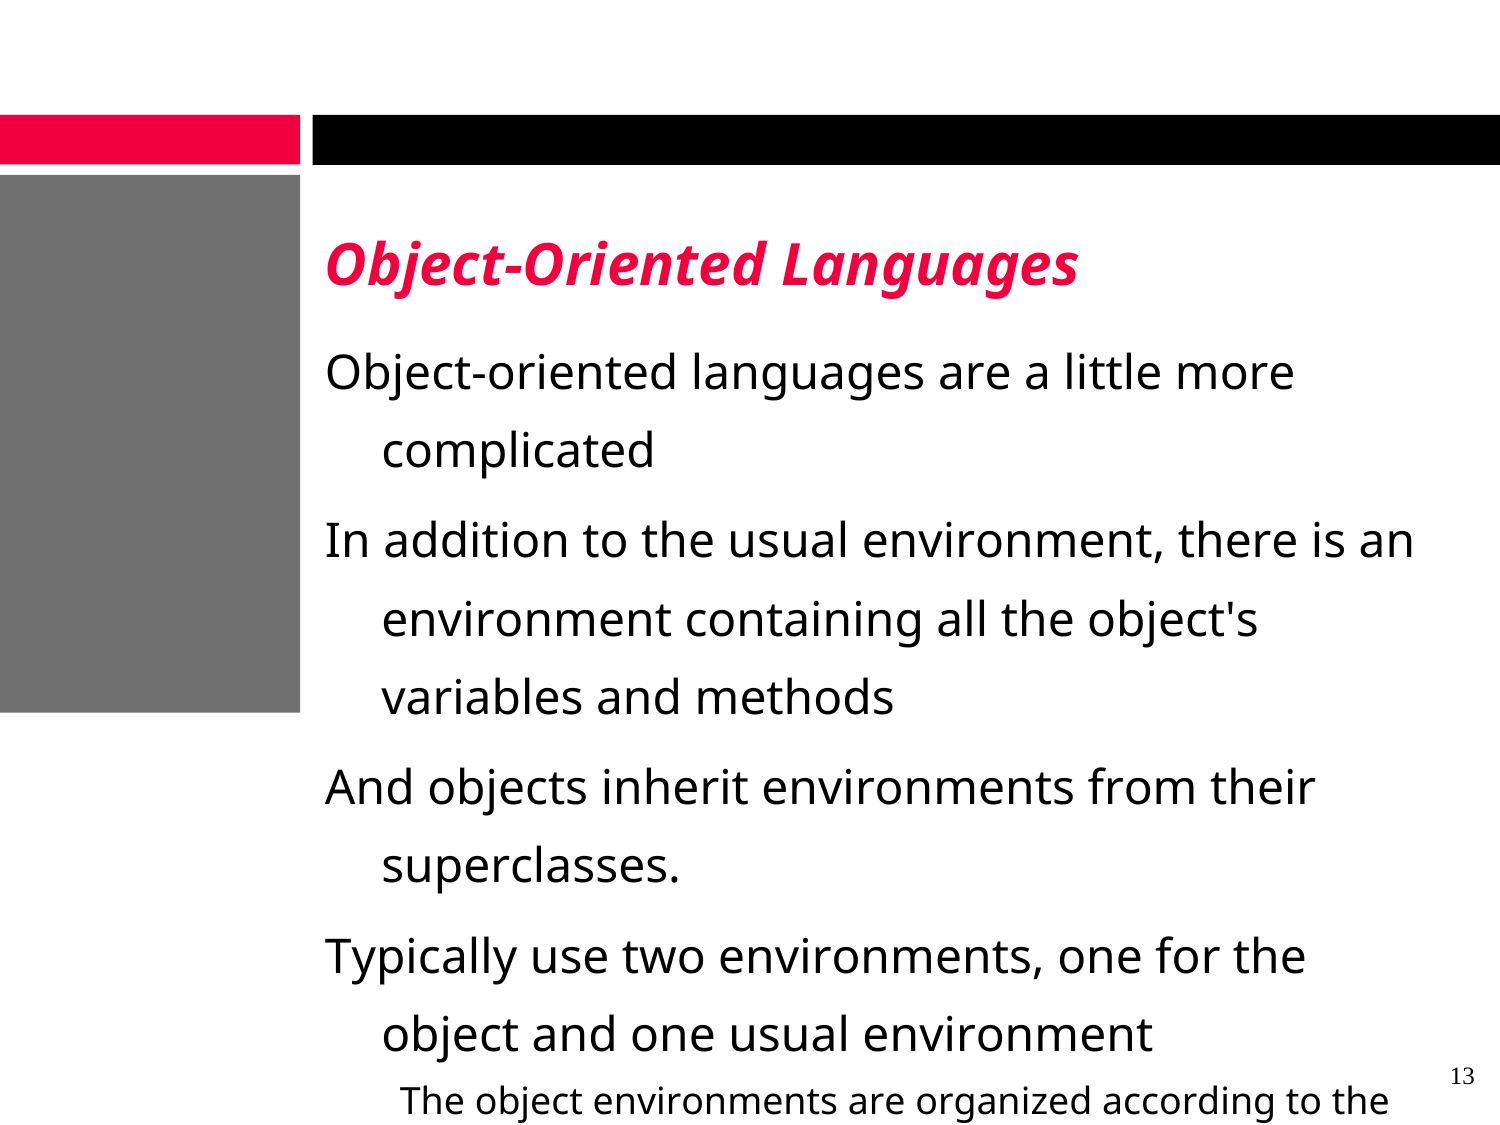

# Object-Oriented Languages
Object-oriented languages are a little more complicated
In addition to the usual environment, there is an environment containing all the object's variables and methods
And objects inherit environments from their superclasses.
Typically use two environments, one for the object and one usual environment
The object environments are organized according to the inheritance tree
13